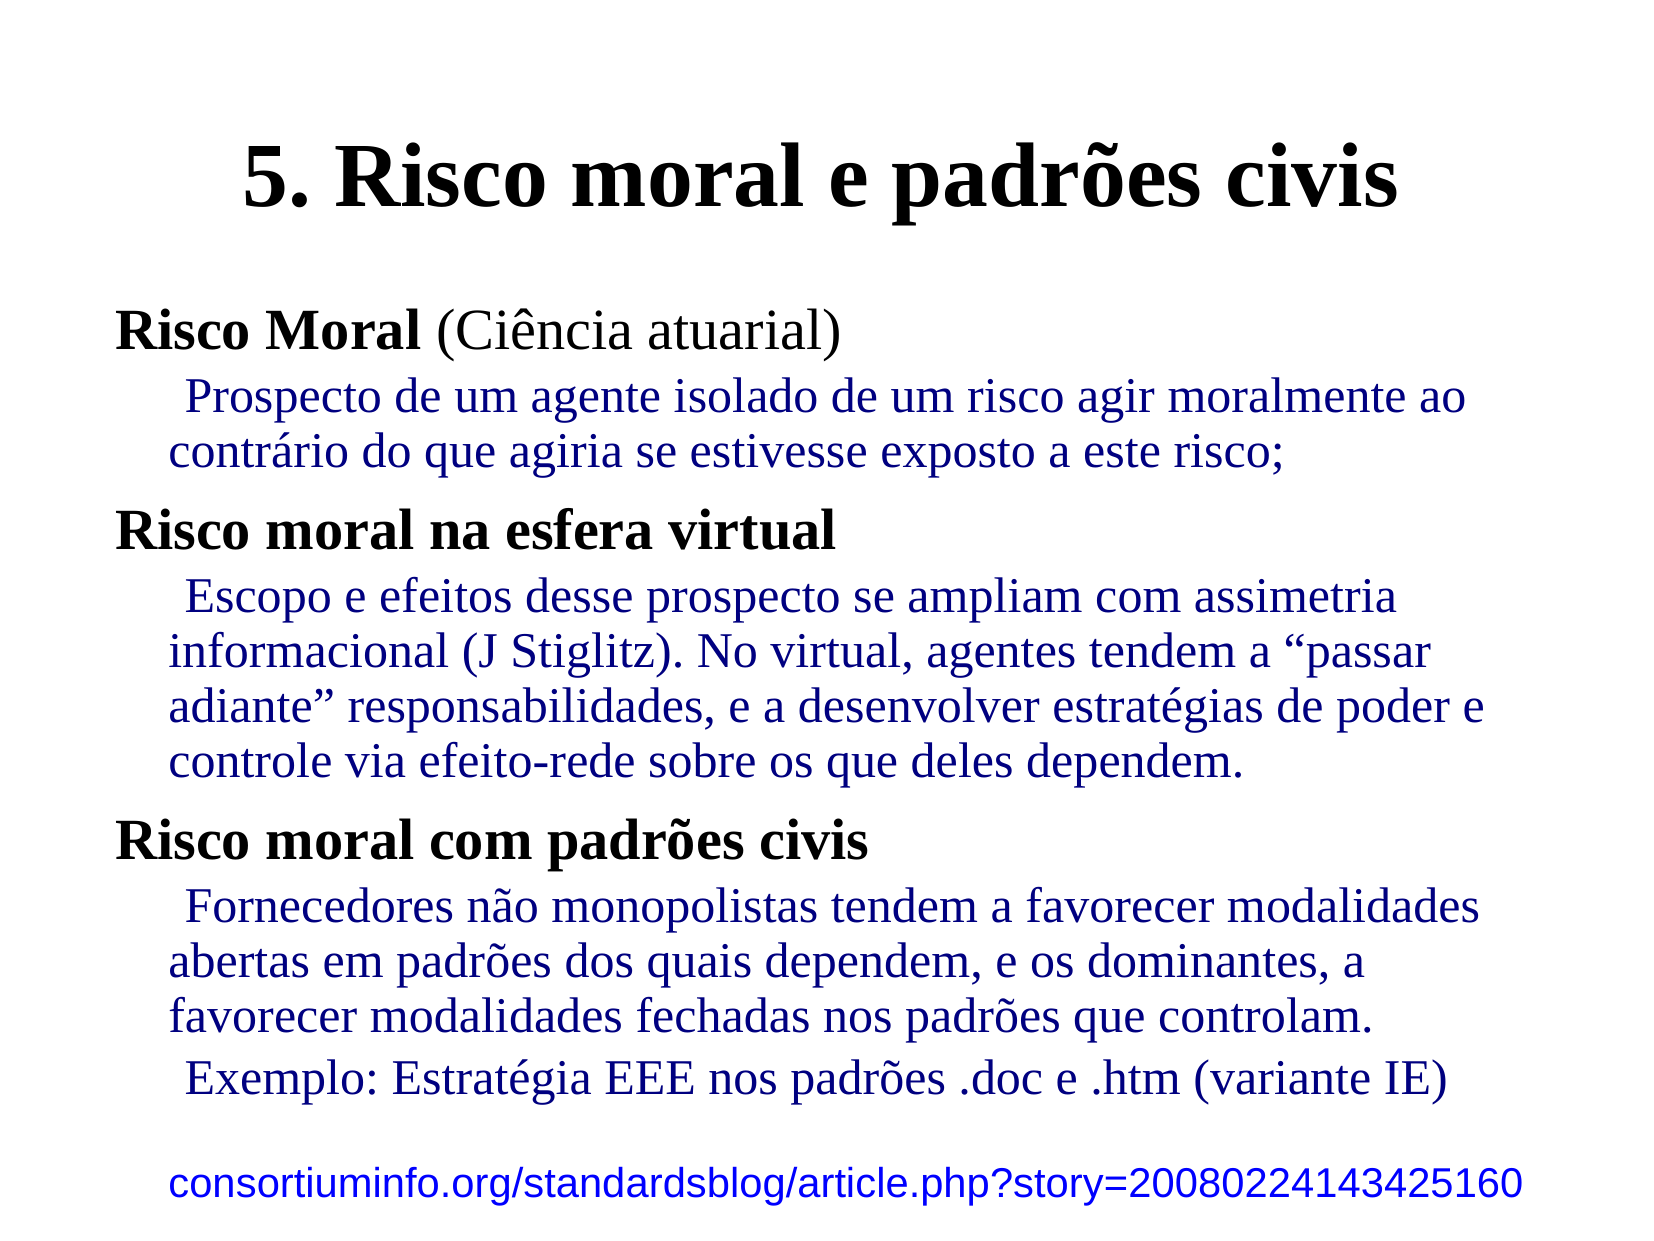

# 5. Risco moral e padrões civis
Risco Moral (Ciência atuarial)
 Prospecto de um agente isolado de um risco agir moralmente ao contrário do que agiria se estivesse exposto a este risco;
Risco moral na esfera virtual
 Escopo e efeitos desse prospecto se ampliam com assimetria informacional (J Stiglitz). No virtual, agentes tendem a “passar adiante” responsabilidades, e a desenvolver estratégias de poder e controle via efeito-rede sobre os que deles dependem.
Risco moral com padrões civis
 Fornecedores não monopolistas tendem a favorecer modalidades abertas em padrões dos quais dependem, e os dominantes, a favorecer modalidades fechadas nos padrões que controlam.
 Exemplo: Estratégia EEE nos padrões .doc e .htm (variante IE)
consortiuminfo.org/standardsblog/article.php?story=20080224143425160